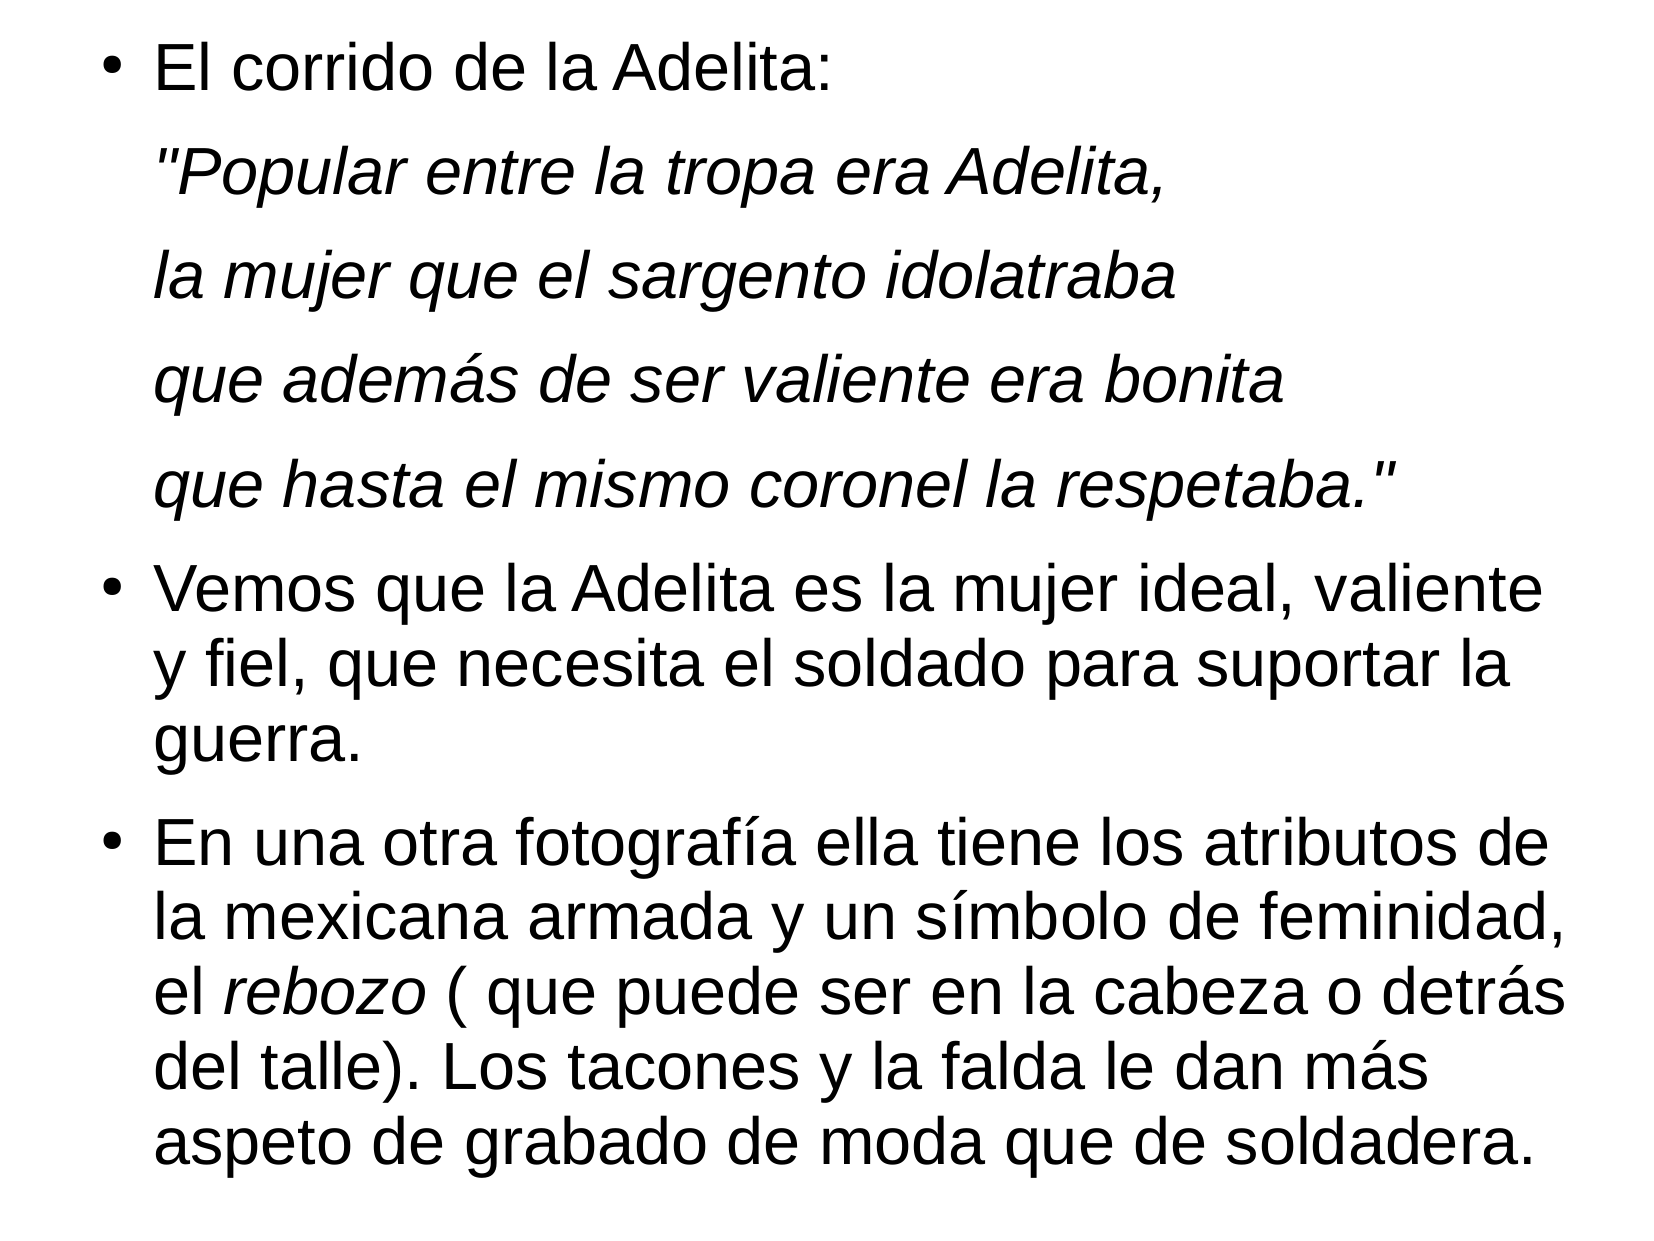

# El corrido de la Adelita:
"Popular entre la tropa era Adelita,
la mujer que el sargento idolatraba
que además de ser valiente era bonita
que hasta el mismo coronel la respetaba."
Vemos que la Adelita es la mujer ideal, valiente y fiel, que necesita el soldado para suportar la guerra.
En una otra fotografía ella tiene los atributos de la mexicana armada y un símbolo de feminidad, el rebozo ( que puede ser en la cabeza o detrás del talle). Los tacones y la falda le dan más aspeto de grabado de moda que de soldadera.